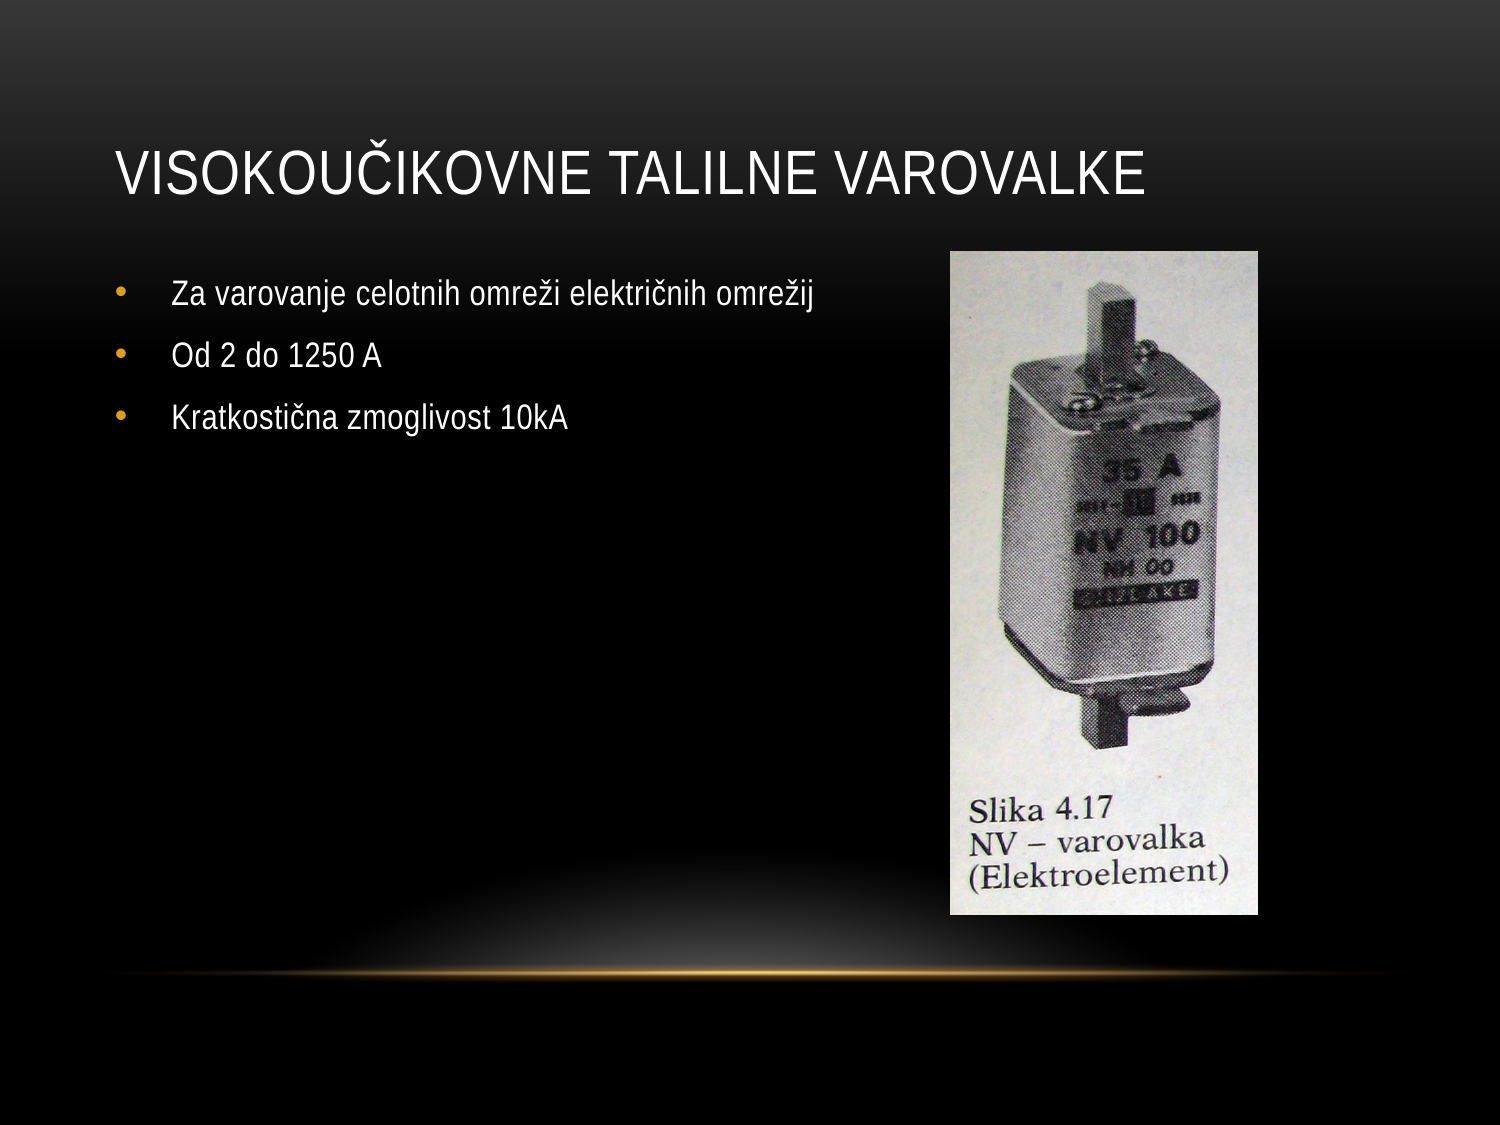

# Visokoučikovne talilne varovalke
Za varovanje celotnih omreži električnih omrežij
Od 2 do 1250 A
Kratkostična zmoglivost 10kA